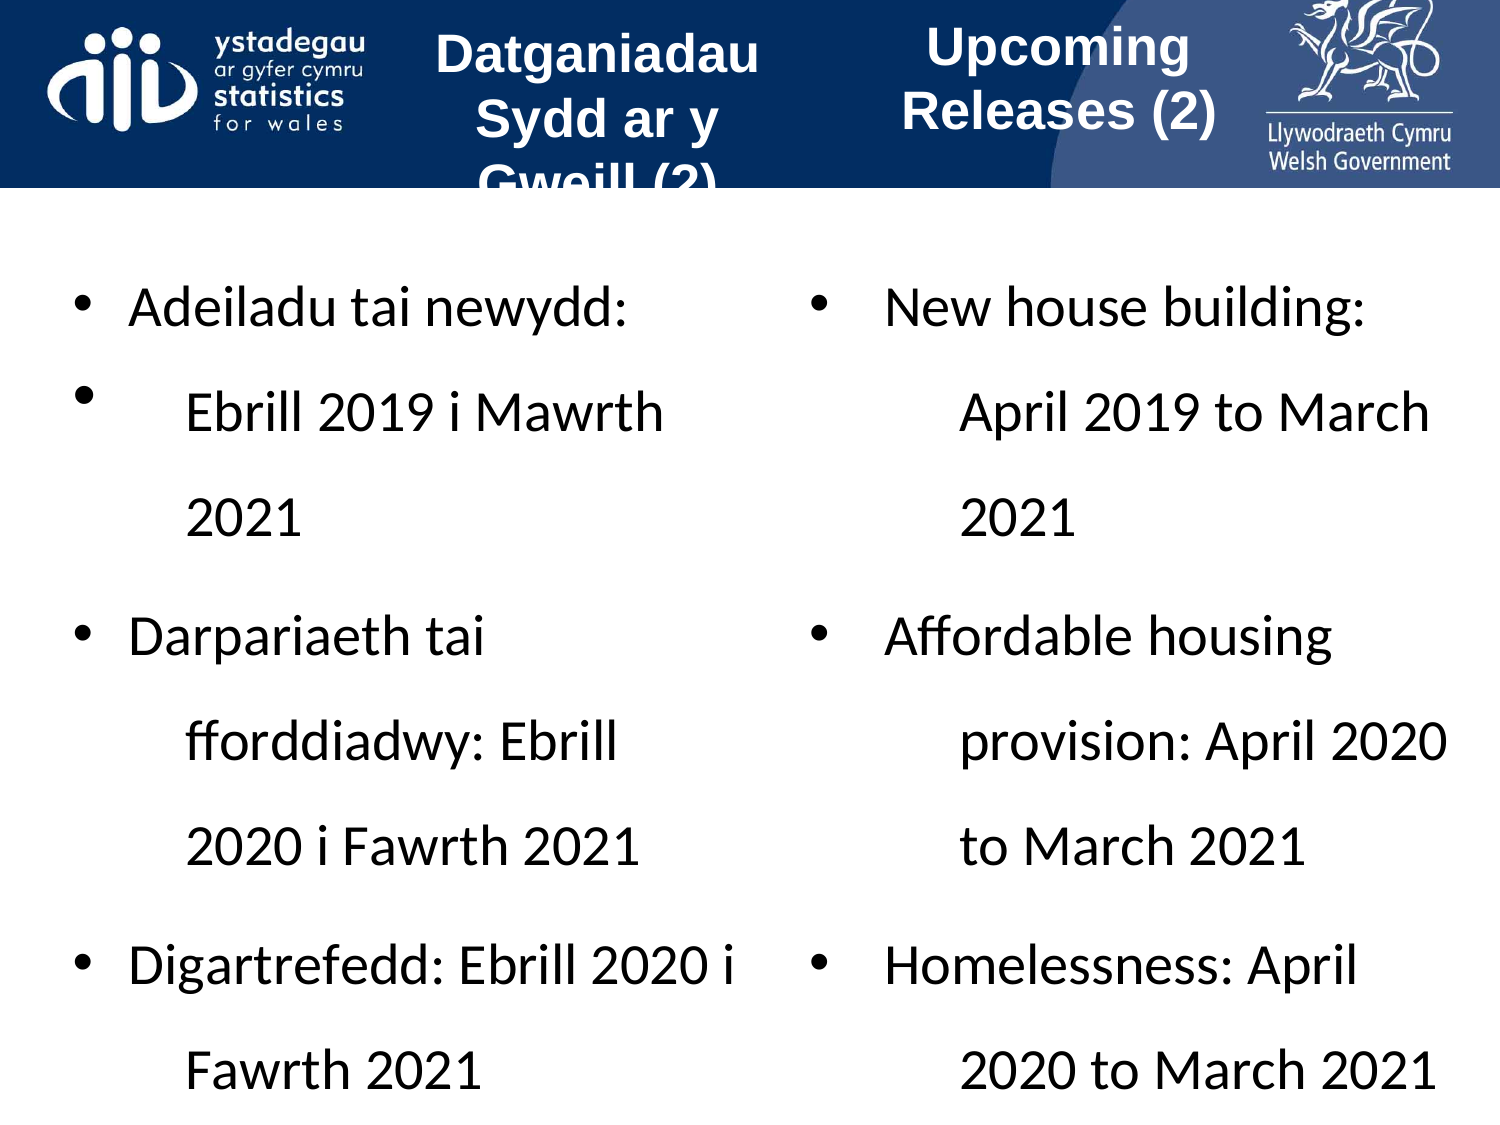

Upcoming Releases (2)
Datganiadau Sydd ar y Gweill (2)
#
Adeiladu tai newydd: Ebrill 2019 i Mawrth 2021
Darpariaeth tai fforddiadwy: Ebrill 2020 i Fawrth 2021
Digartrefedd: Ebrill 2020 i Fawrth 2021
New house building: April 2019 to March 2021
Affordable housing provision: April 2020 to March 2021
Homelessness: April 2020 to March 2021